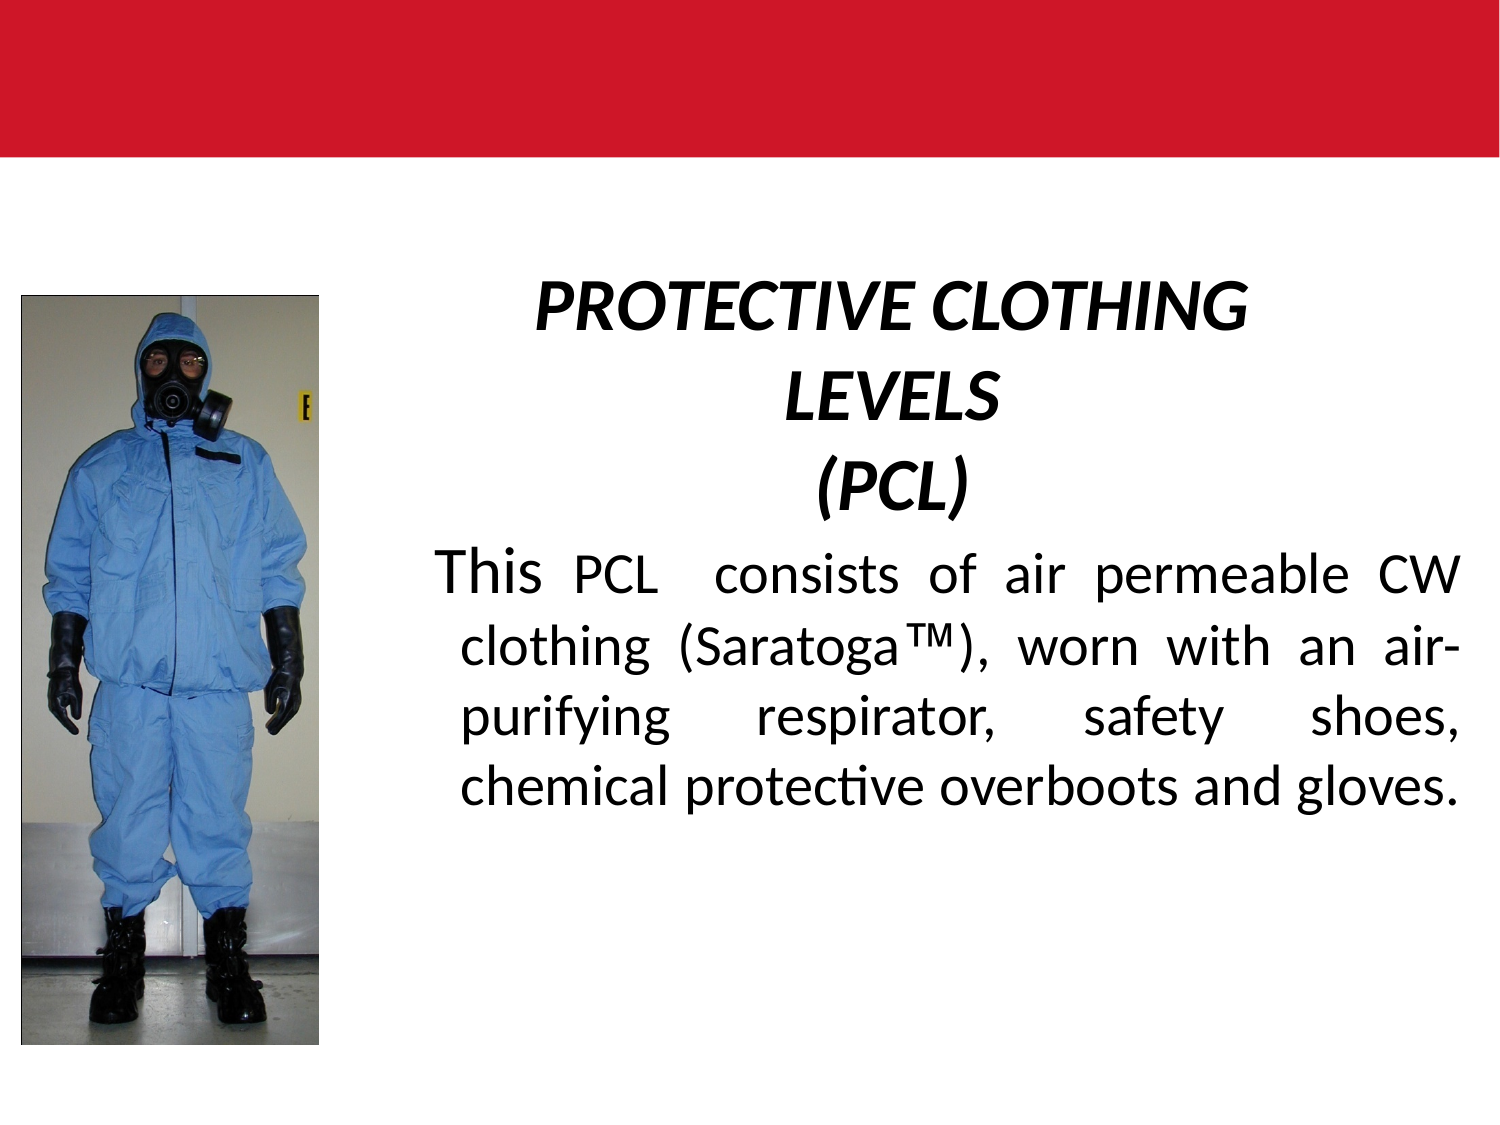

PROTECTIVE CLOTHING LEVELS
(PCL)
 This PCL consists of air permeable CW clothing (Saratoga), worn with an air-purifying respirator, safety shoes, chemical protective overboots and gloves.
DATE